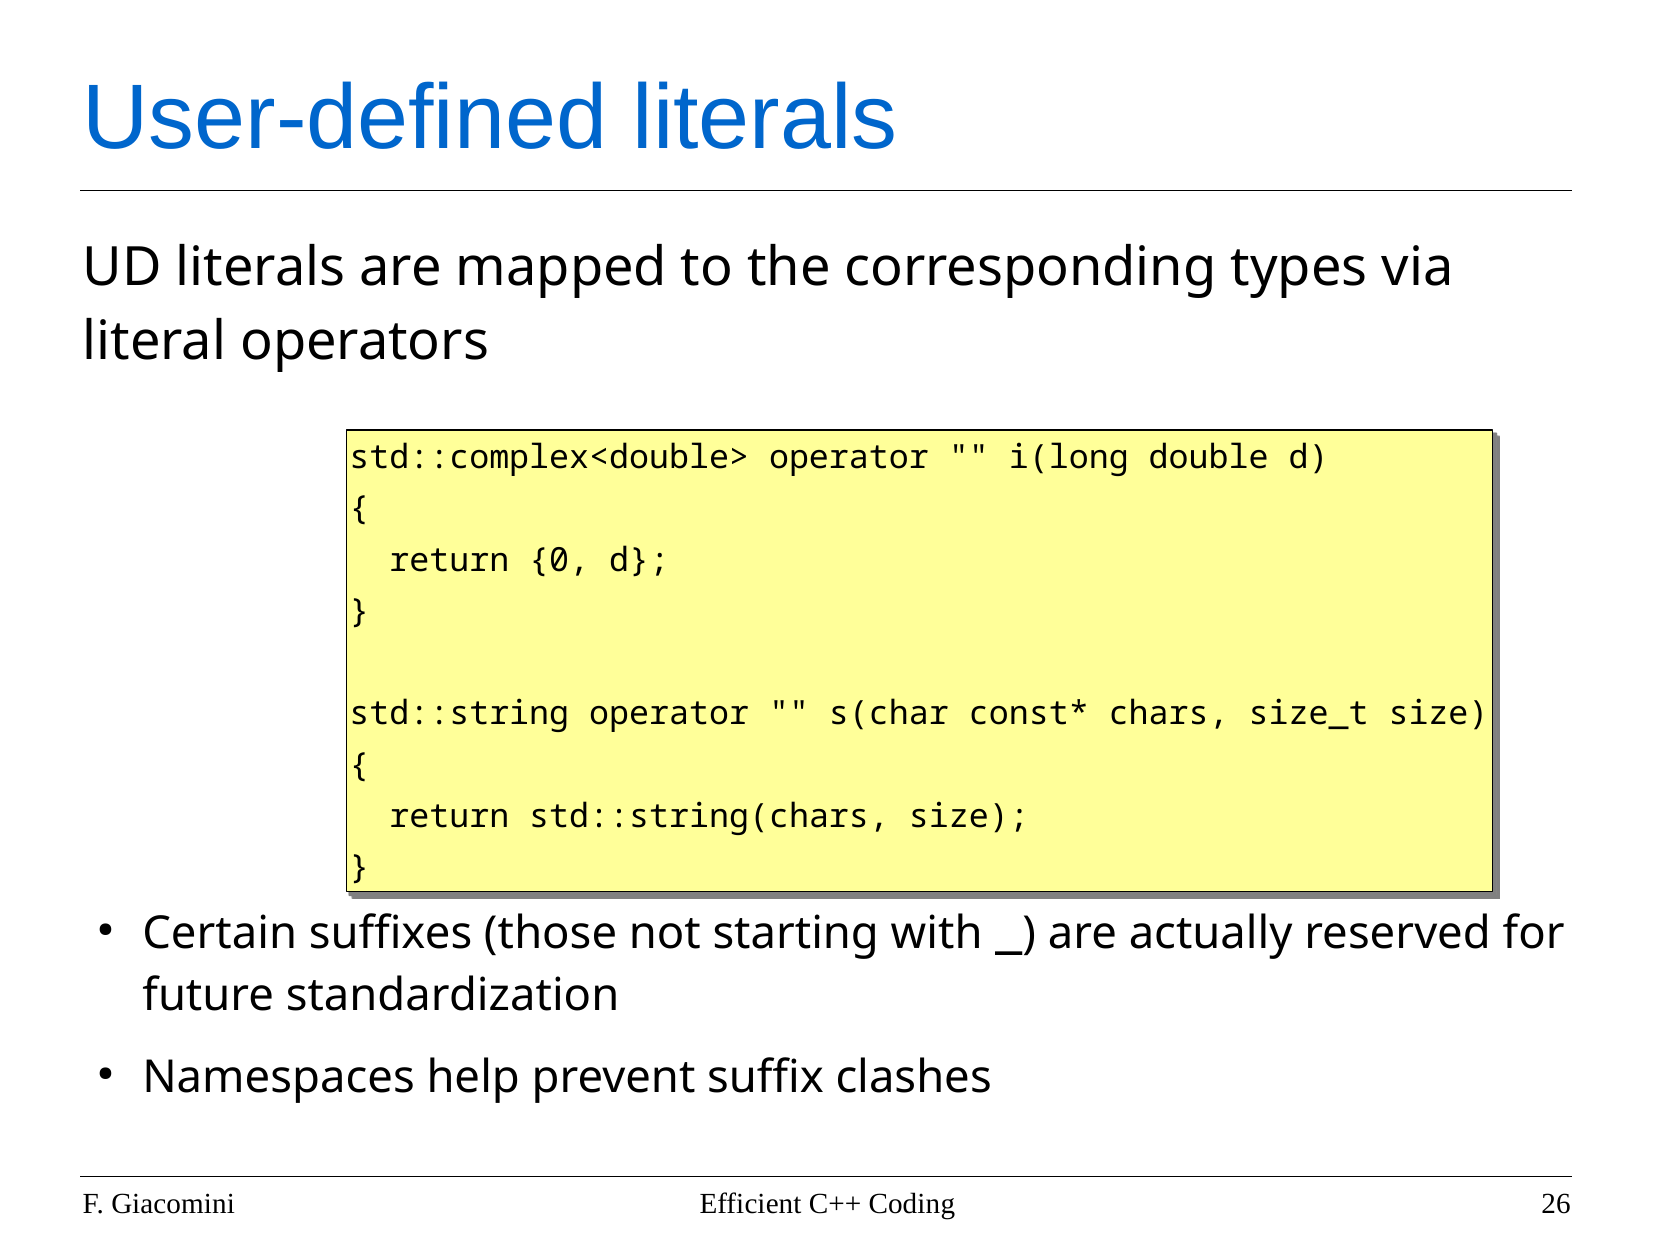

# User-defined literals
UD literals are mapped to the corresponding types via literal operators
std::complex<double> operator "" i(long double d)
{
 return {0, d};
}
std::string operator "" s(char const* chars, size_t size)
{
 return std::string(chars, size);
}
Certain suffixes (those not starting with _) are actually reserved for future standardization
Namespaces help prevent suffix clashes
F. Giacomini
Efficient C++ Coding
26